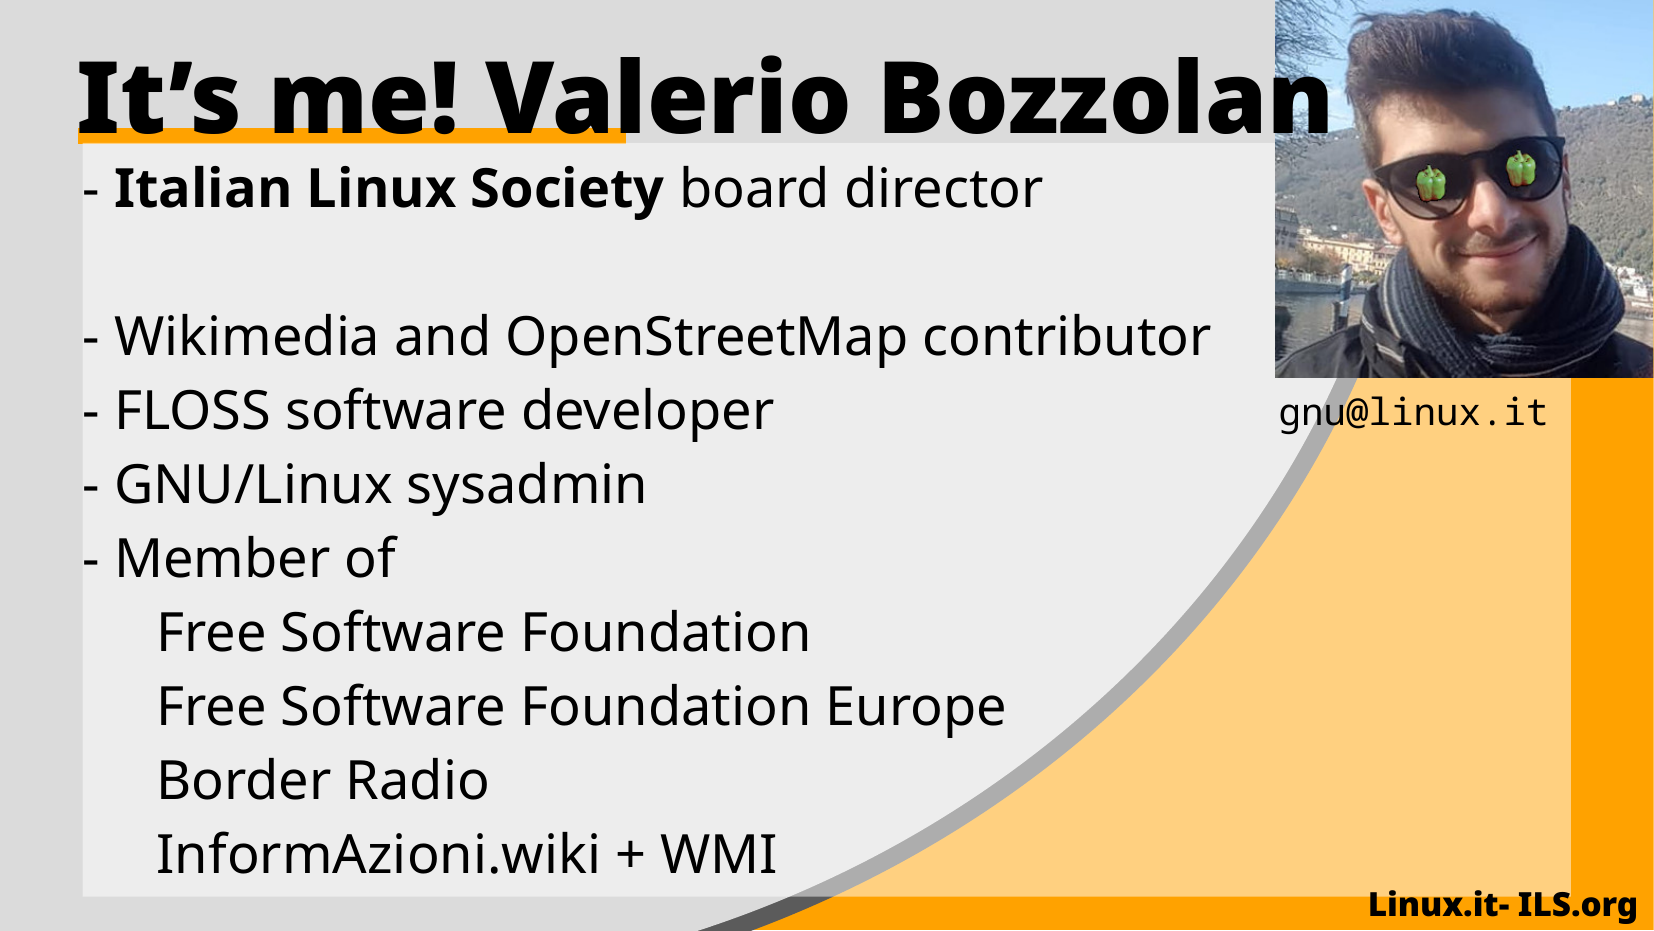

It’s me! Valerio Bozzolan
# - Italian Linux Society board director
- Wikimedia and OpenStreetMap contributor
- FLOSS software developer
- GNU/Linux sysadmin
- Member of
	Free Software Foundation
	Free Software Foundation Europe
	Border Radio
	InformAzioni.wiki + WMI
gnu@linux.it
Linux.it- ILS.org